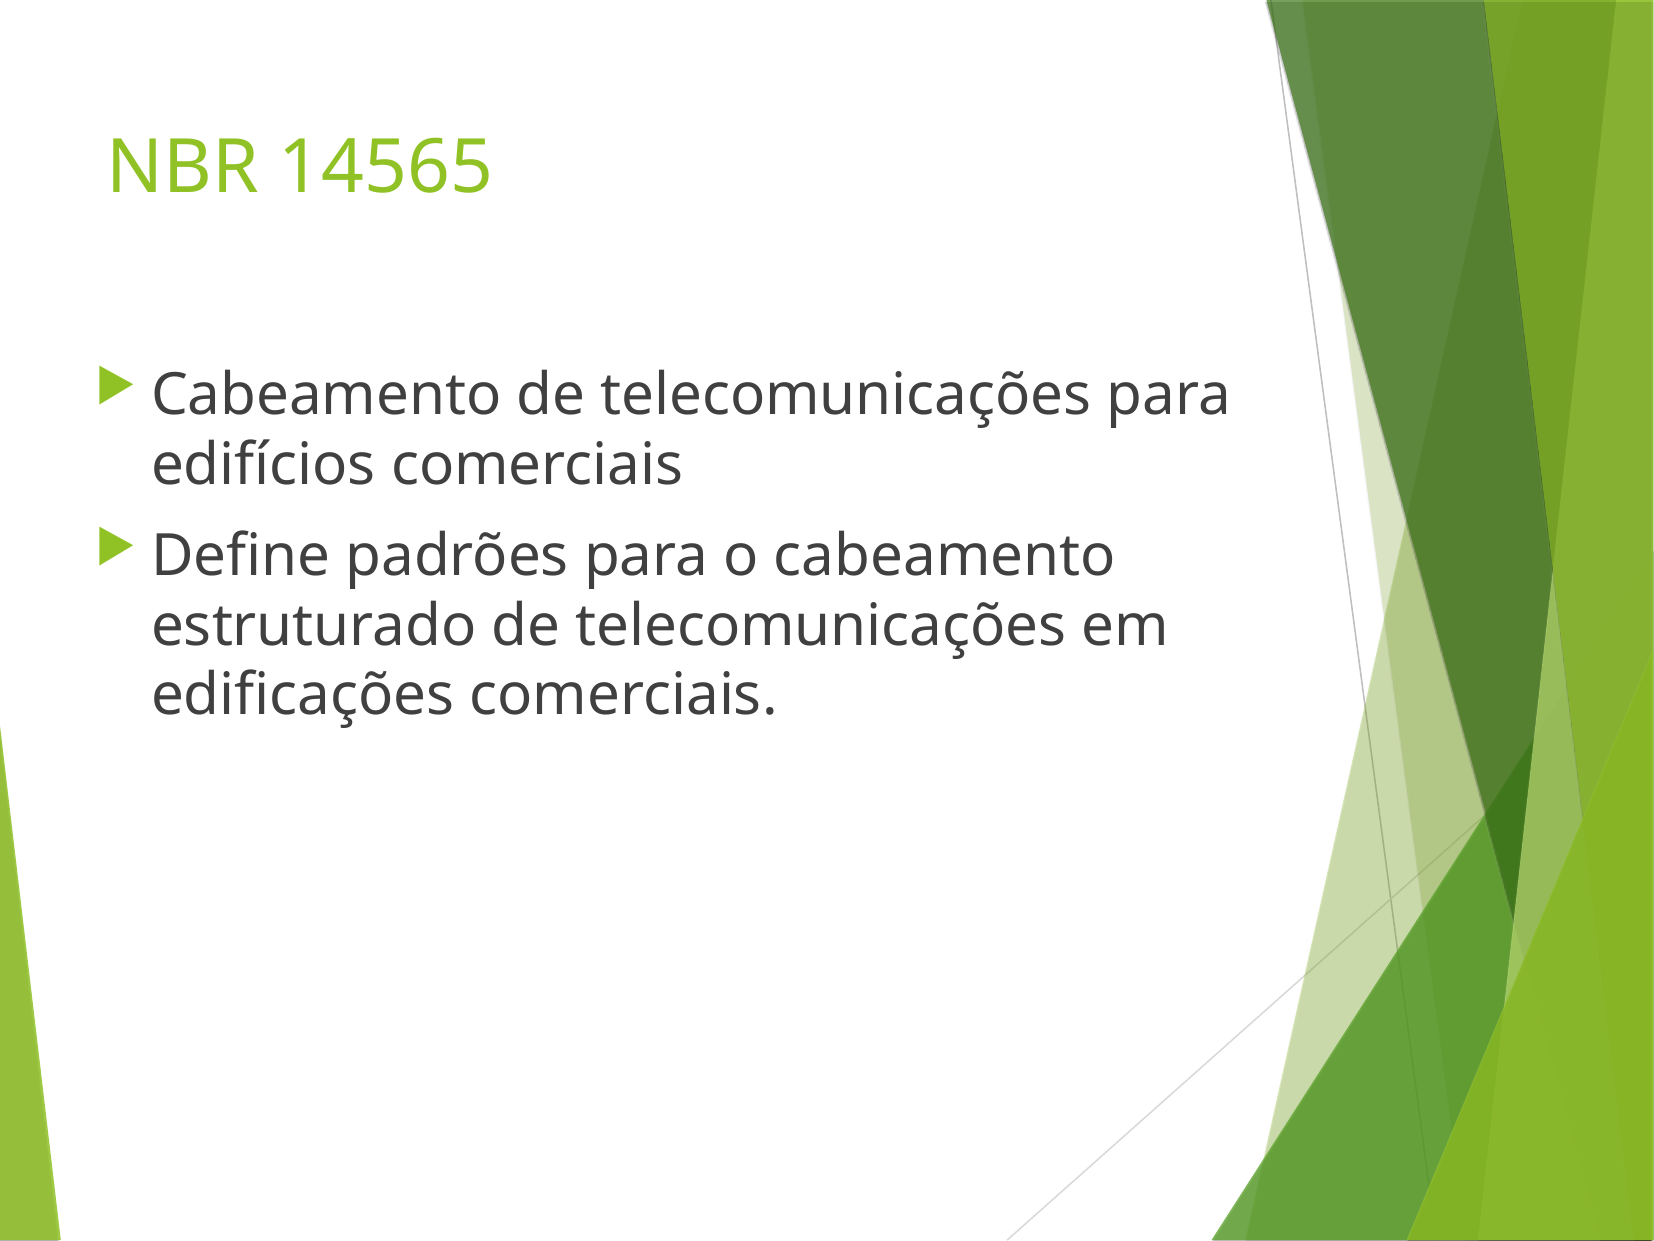

# NBR 14565
Cabeamento de telecomunicações para edifícios comerciais
Define padrões para o cabeamento estruturado de telecomunicações em edificações comerciais.